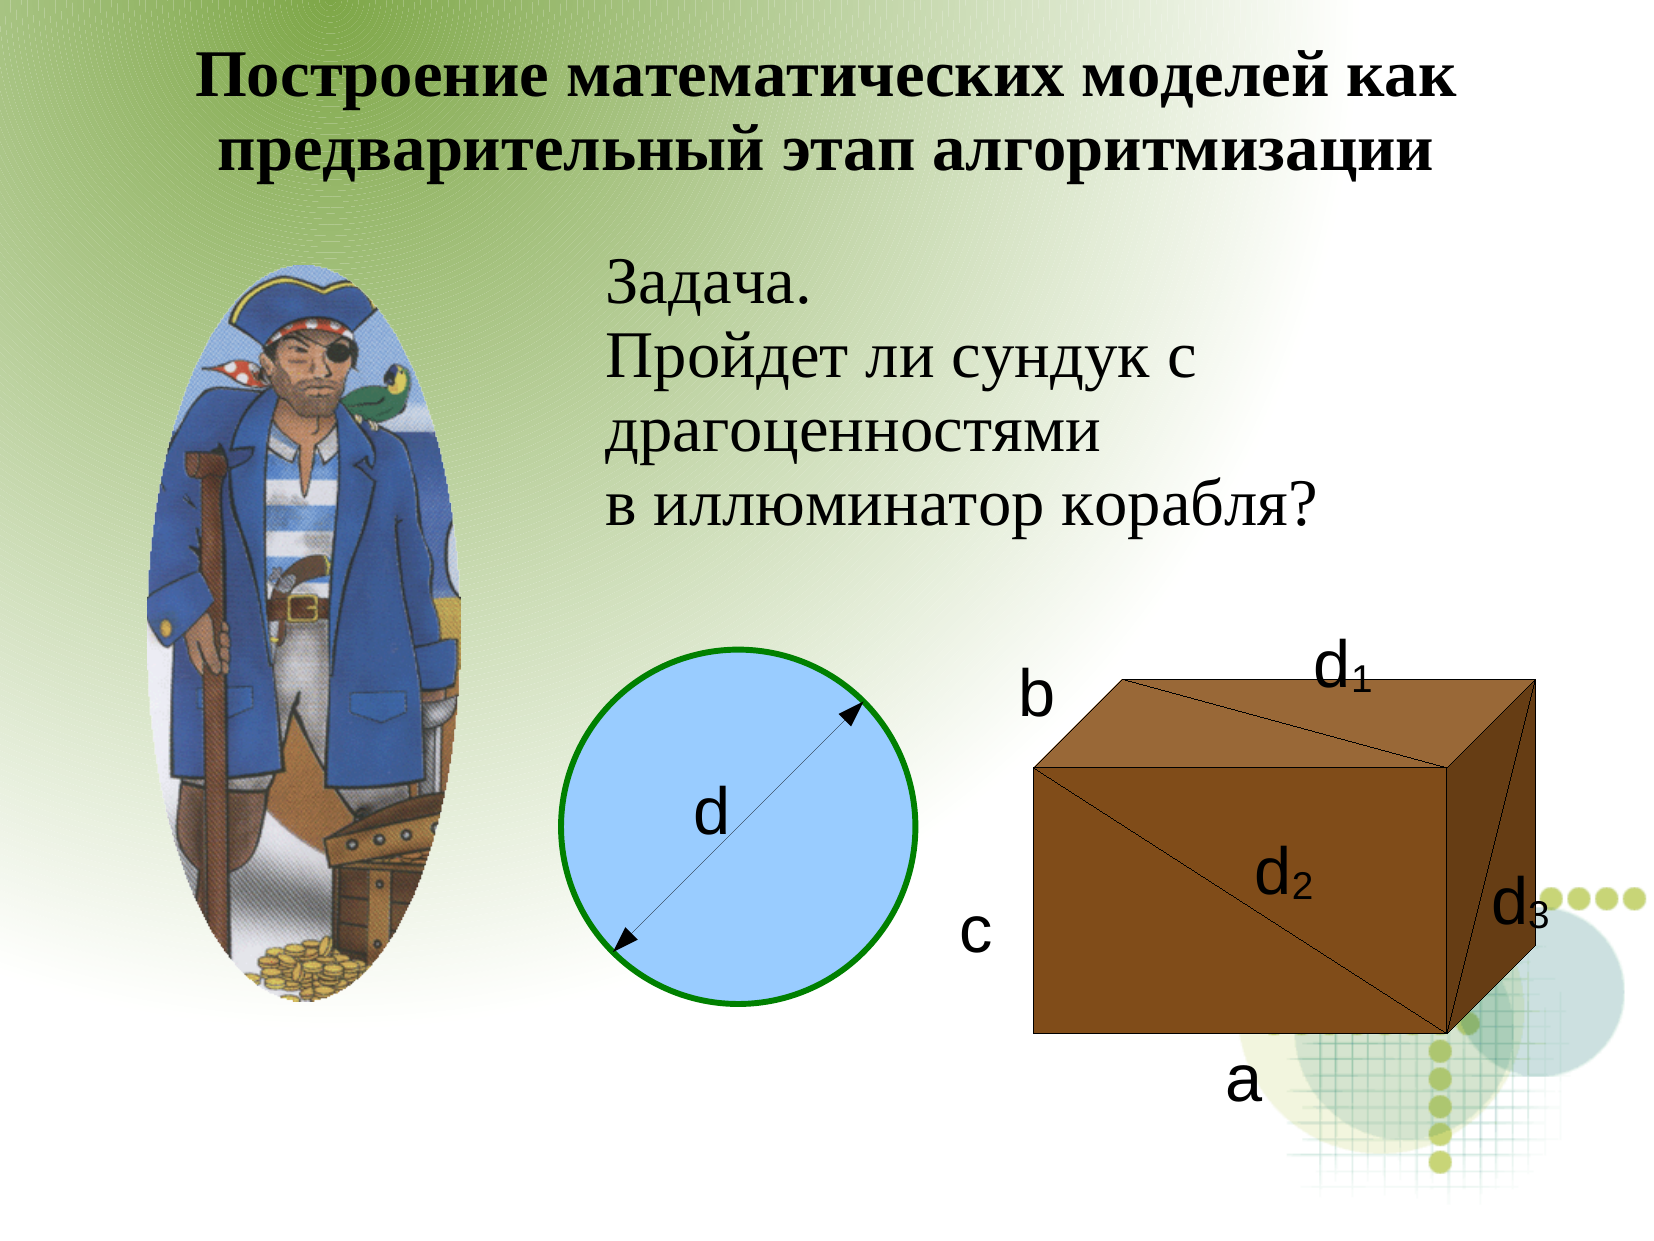

Построение математических моделей как предварительный этап алгоритмизации
Задача.
Пройдет ли сундук с драгоценностями
в иллюминатор корабля?
d1
b
d
d2
d3
c
a